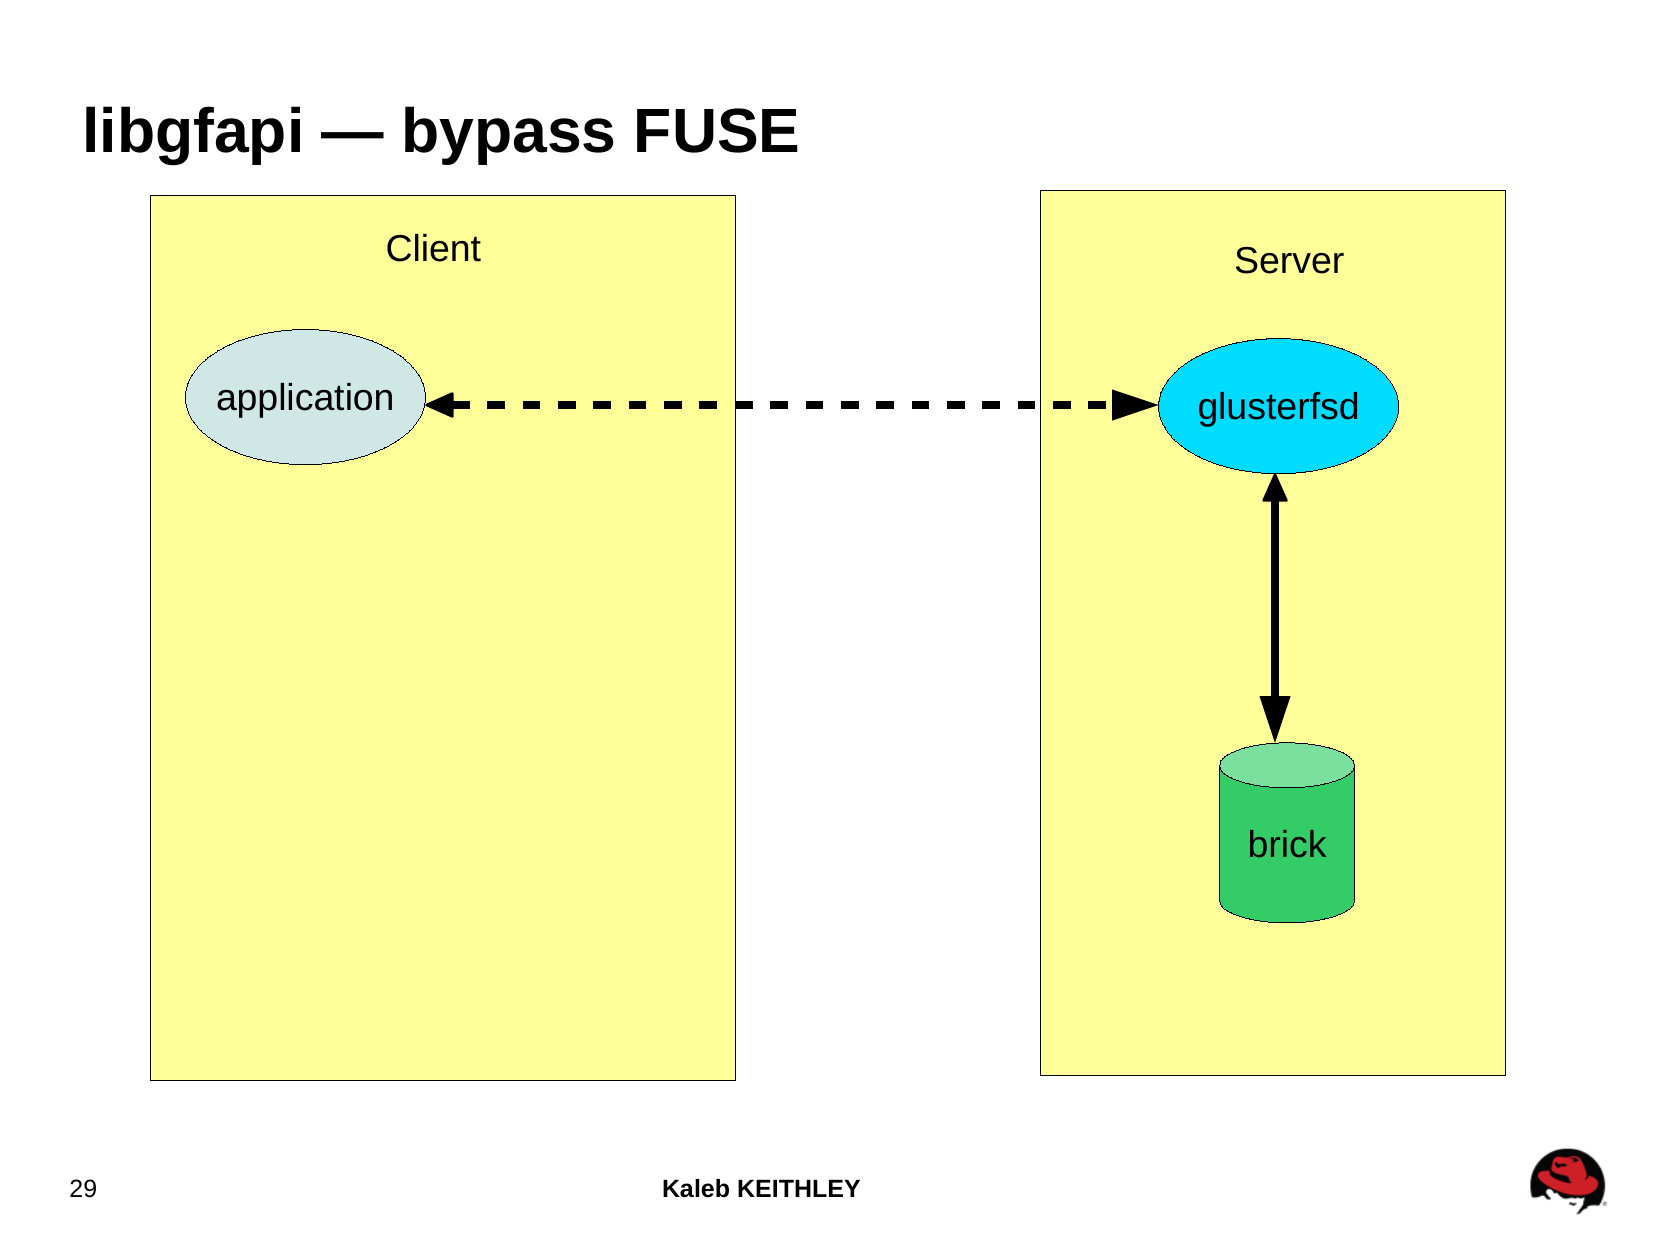

# libgfapi — bypass FUSE
Client
Server
application
glusterfsd
brick